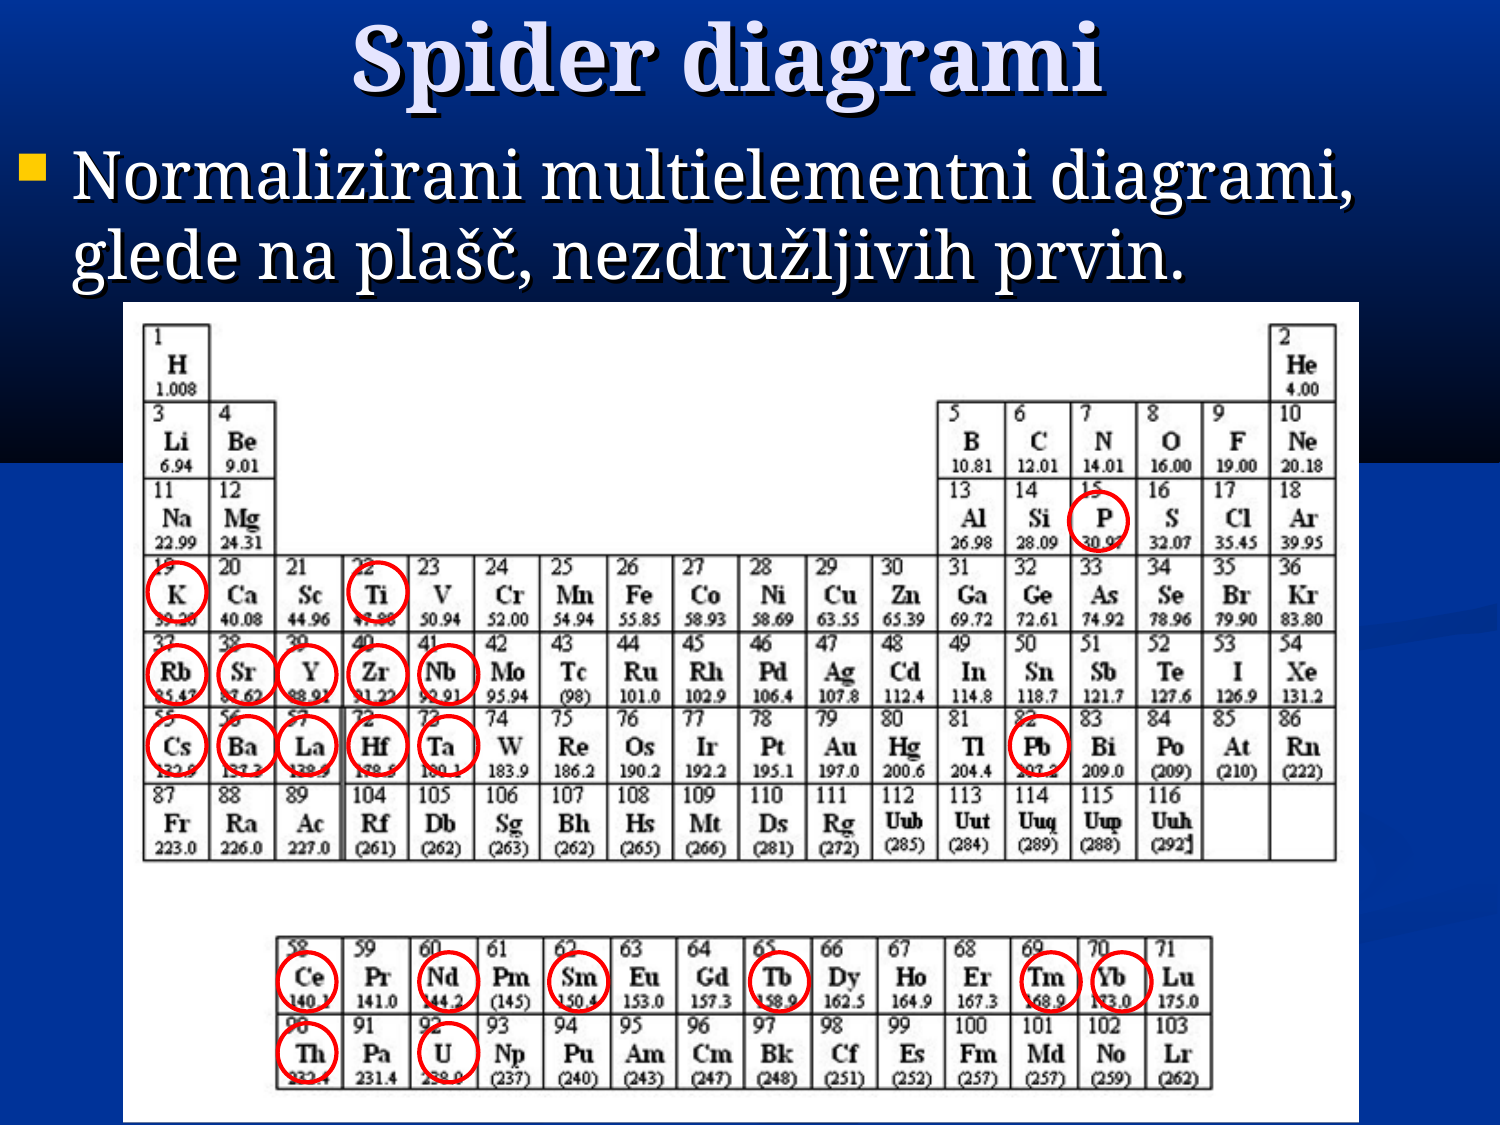

# Spider diagrami
Normalizirani multielementni diagrami, glede na plašč, nezdružljivih prvin.